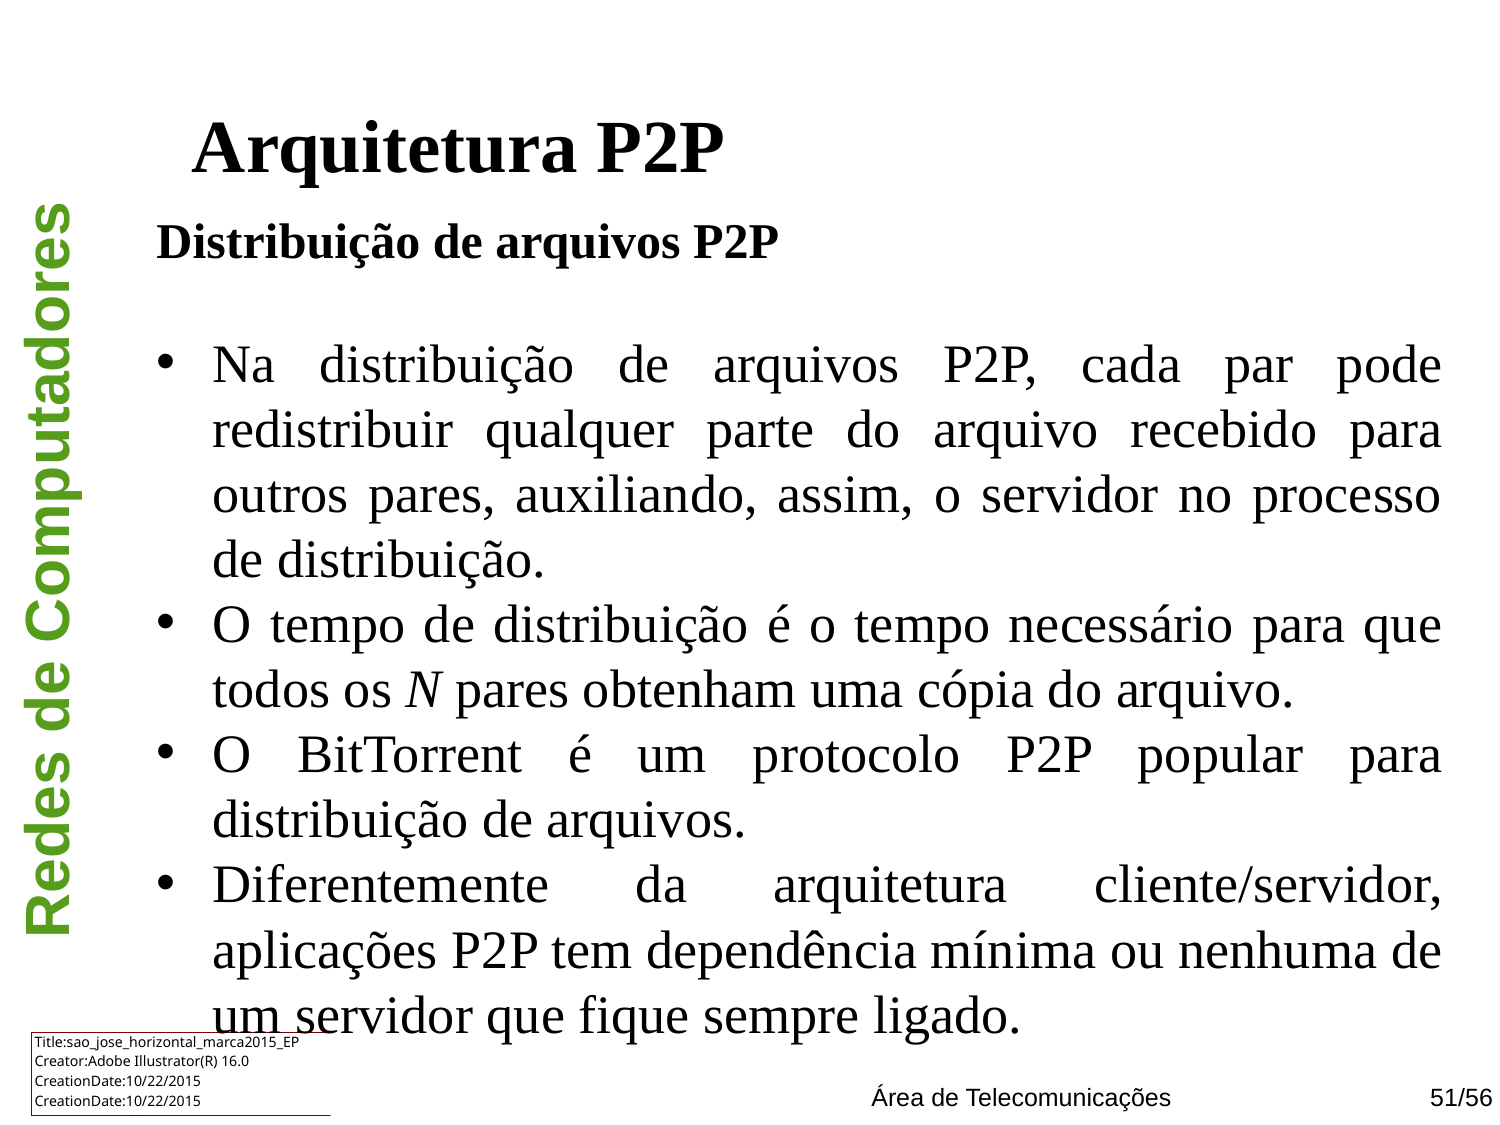

Arquitetura P2P
Distribuição de arquivos P2P
Na distribuição de arquivos P2P, cada par pode redistribuir qualquer parte do arquivo recebido para outros pares, auxiliando, assim, o servidor no processo de distribuição.
O tempo de distribuição é o tempo necessário para que todos os N pares obtenham uma cópia do arquivo.
O BitTorrent é um protocolo P2P popular para distribuição de arquivos.
Diferentemente da arquitetura cliente/servidor, aplicações P2P tem dependência mínima ou nenhuma de um servidor que fique sempre ligado.